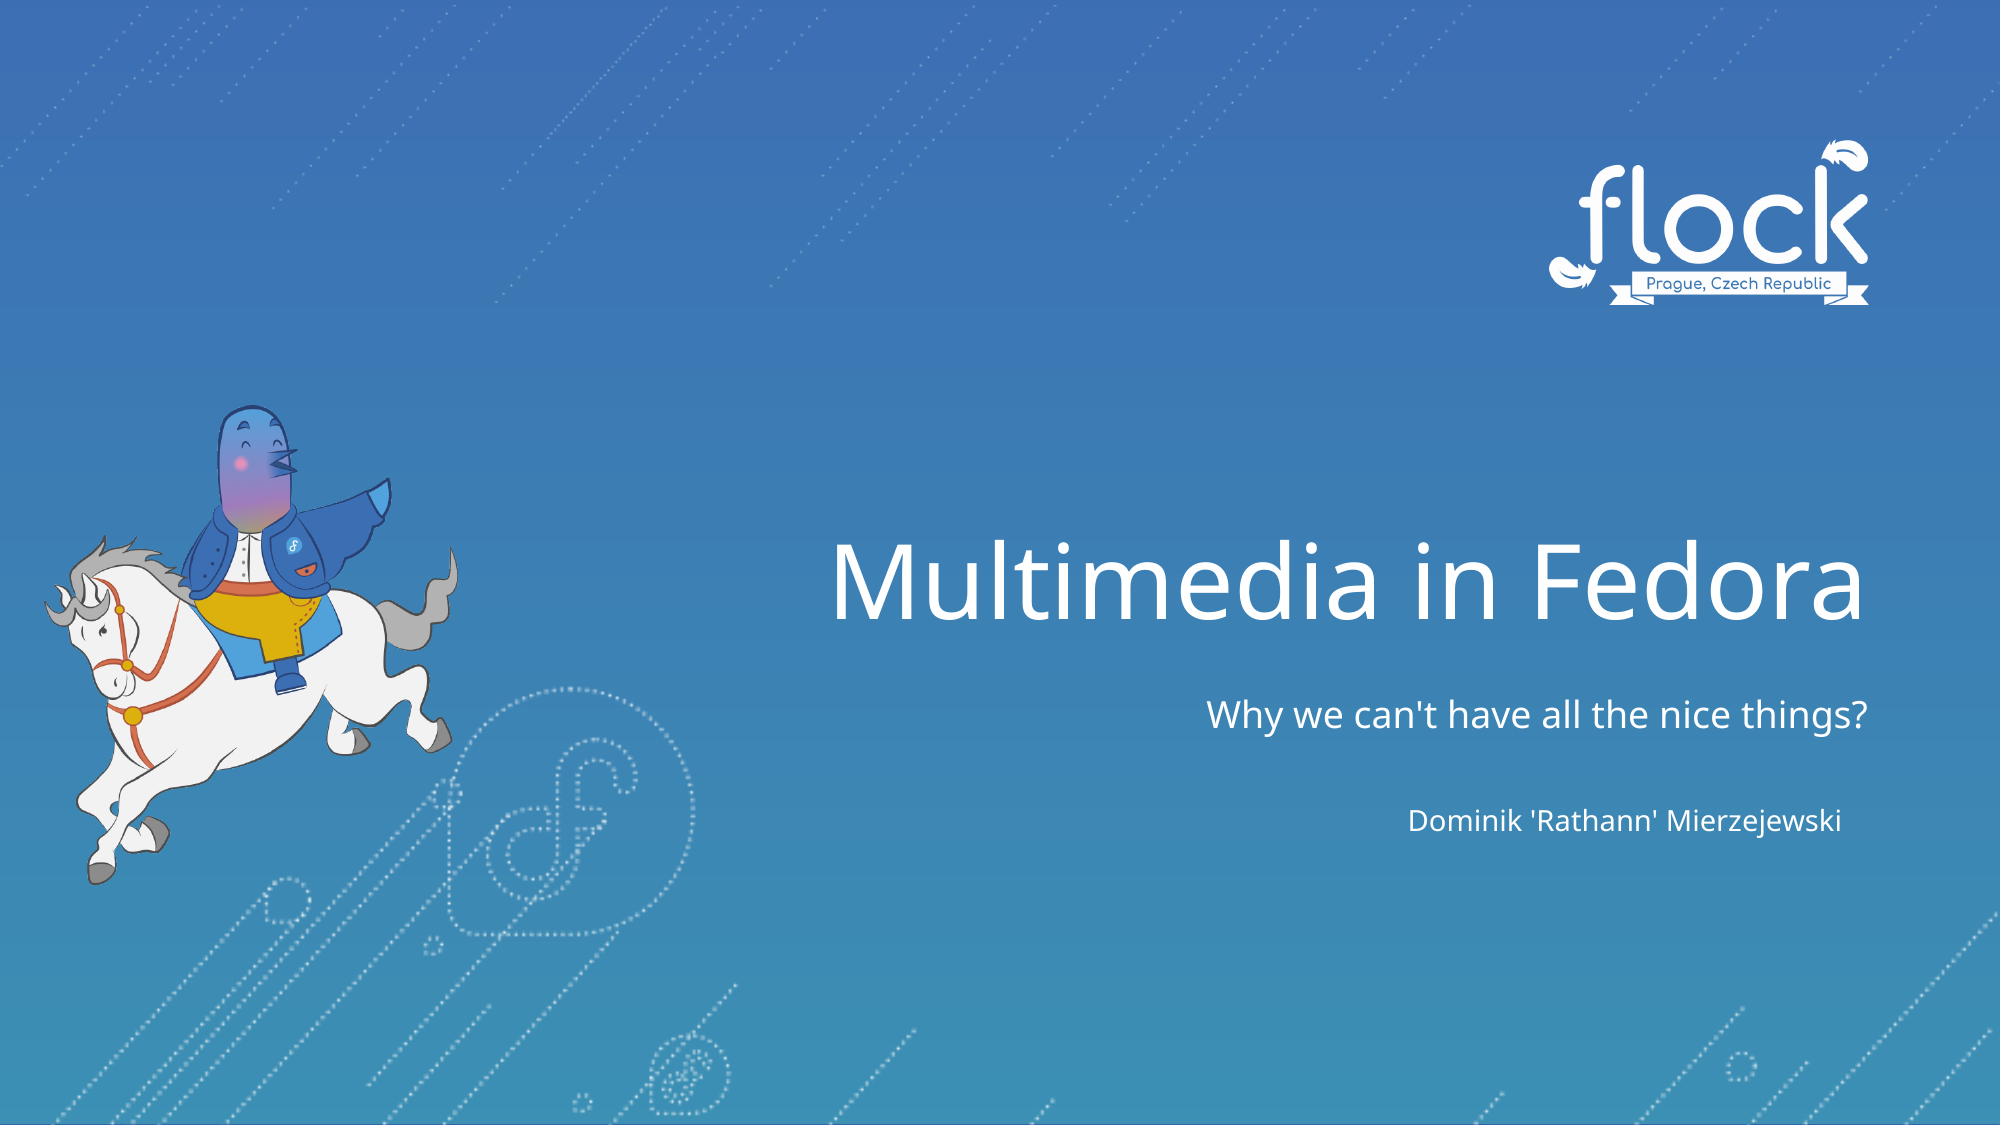

# Multimedia in Fedora
Why we can't have all the nice things?
Dominik 'Rathann' Mierzejewski